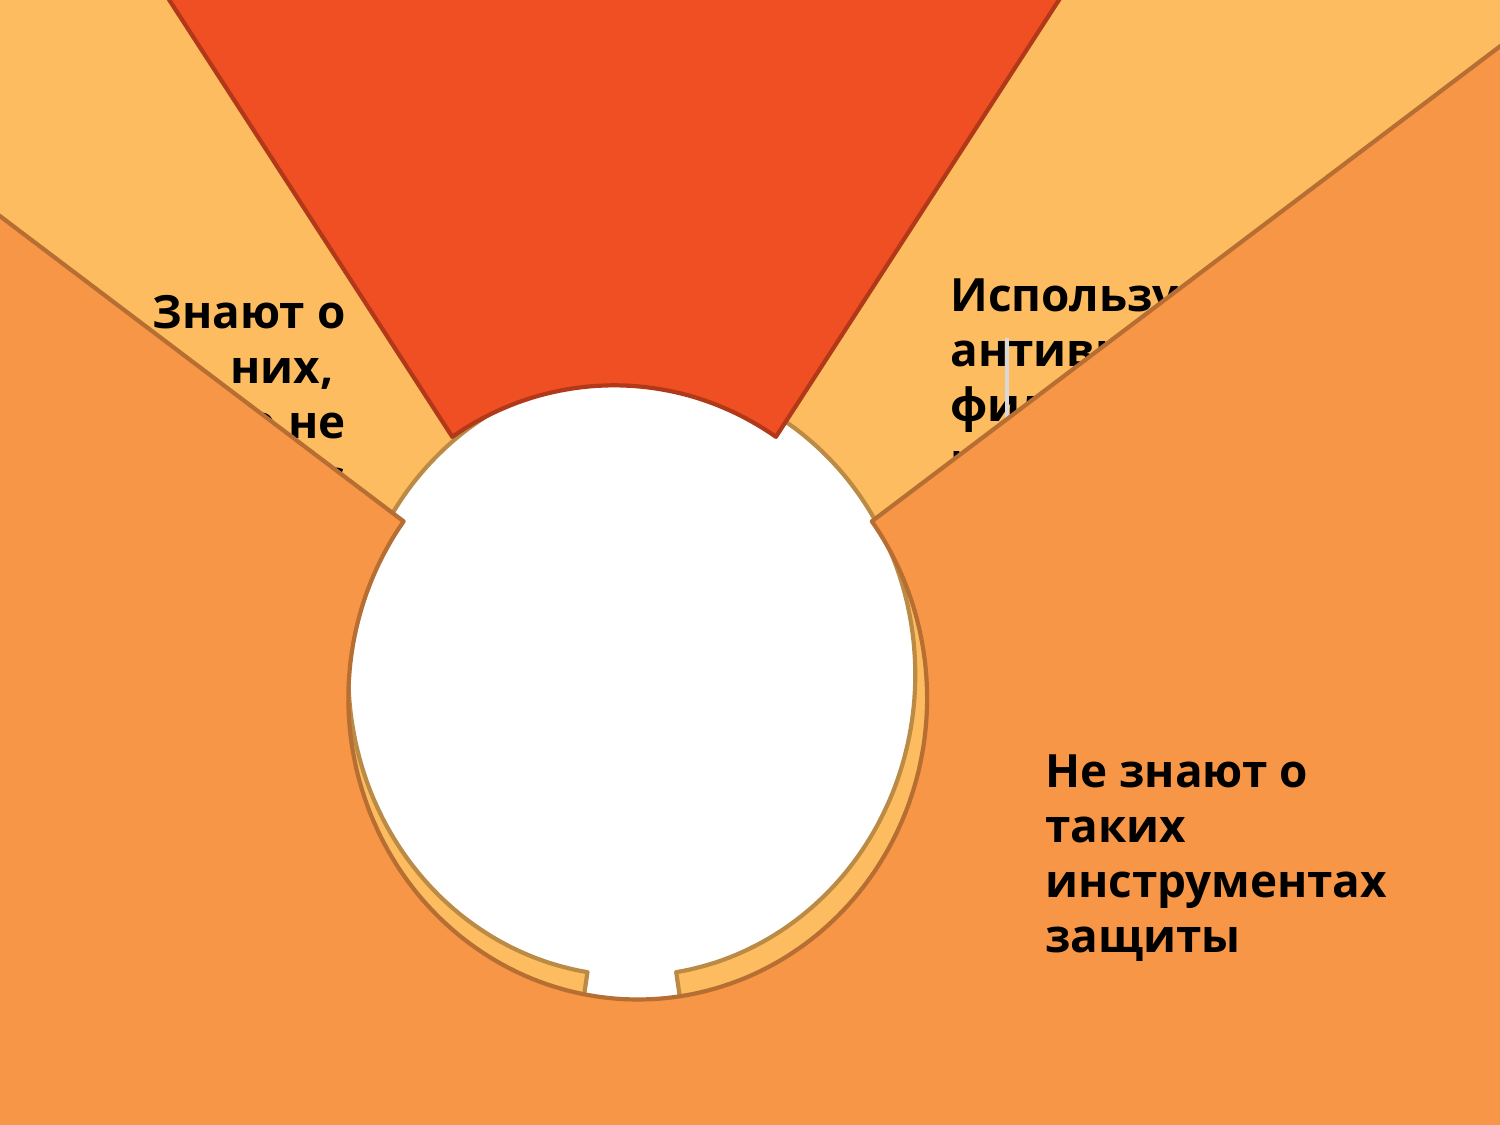

# Используют ли родители технические средства для защиты ребенка в интернете?
Используют антивирусы, фильтры, родительский контроль
19%
Знают о них,
но не пользуются
40%
Не знают о таких инструментах защиты
37%